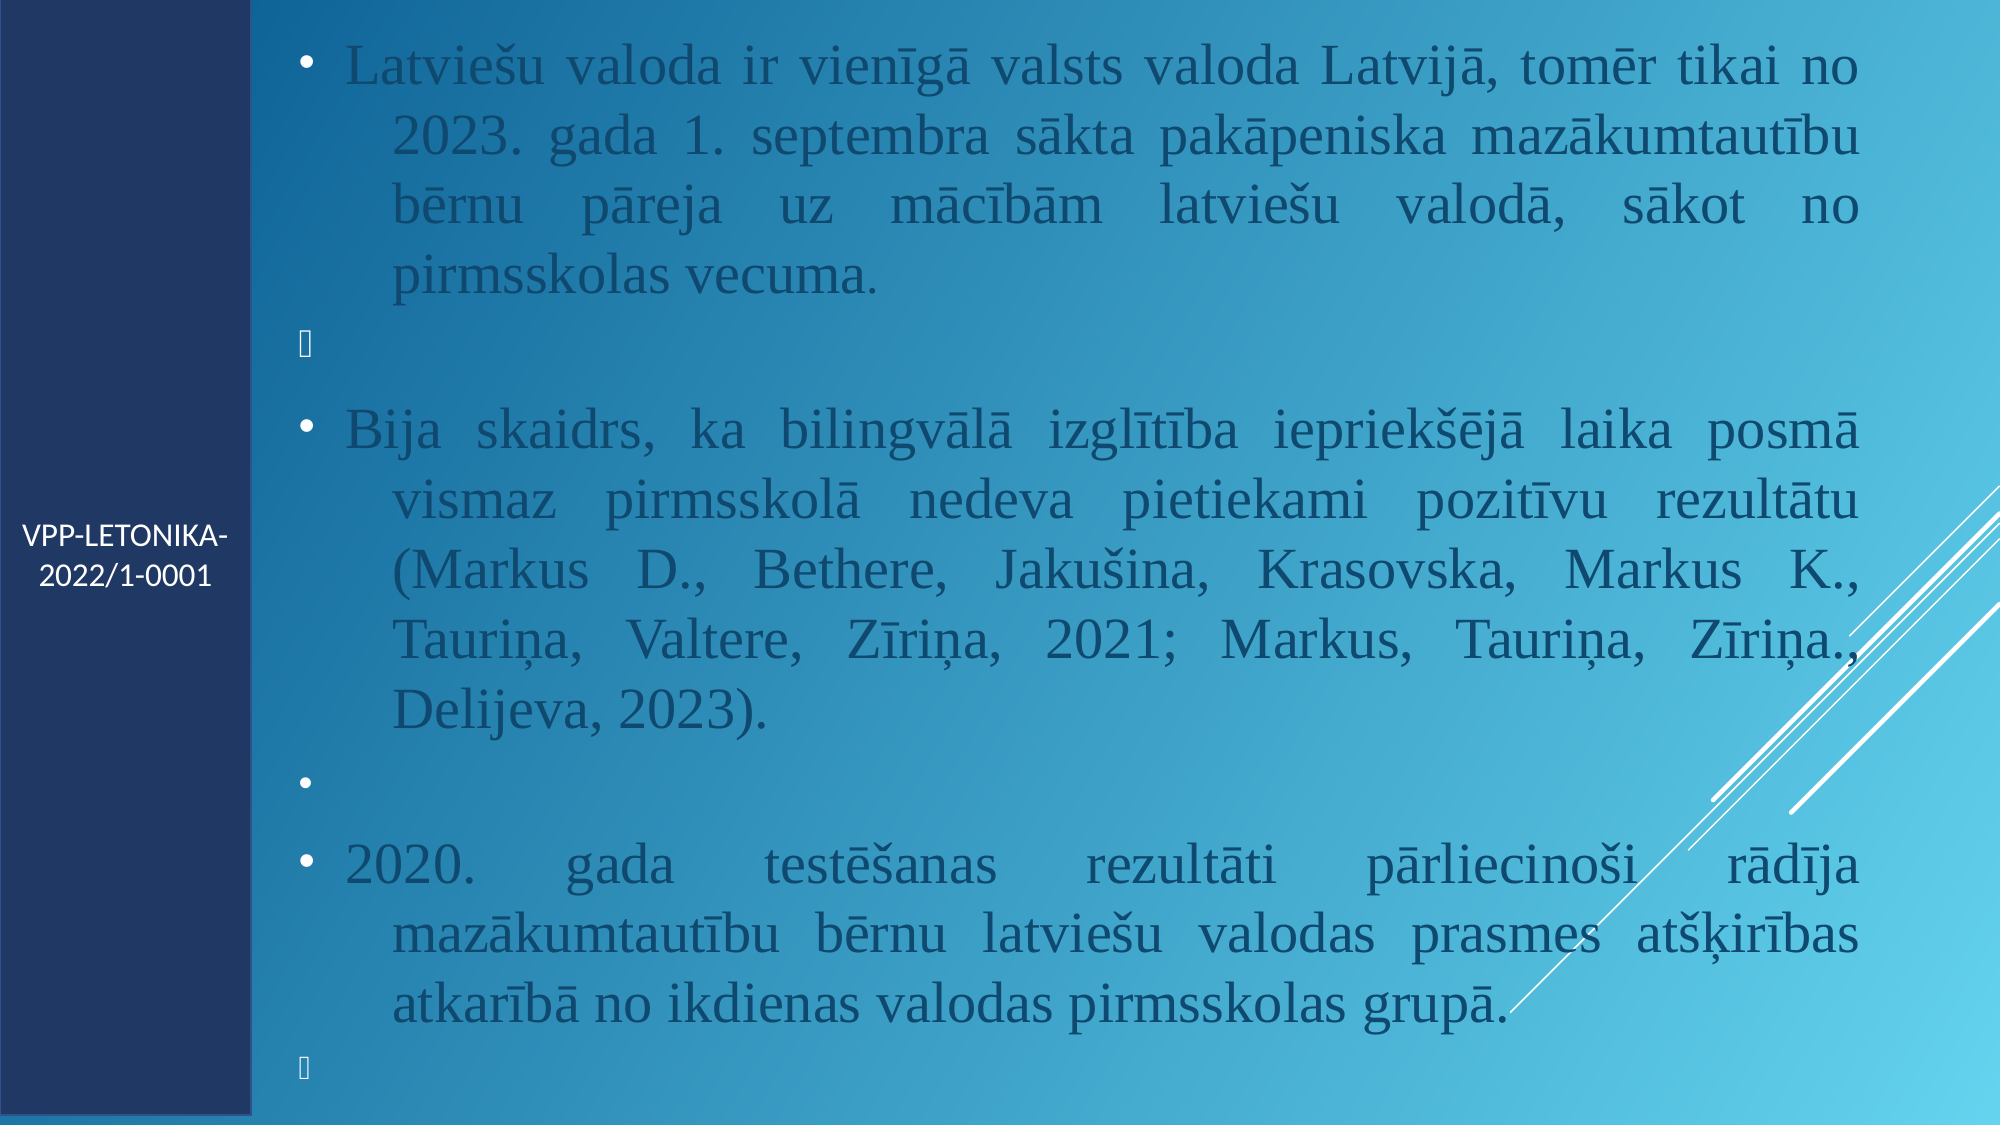

VPP-LETONIKA-2022/1-0001
# Latviešu valoda ir vienīgā valsts valoda Latvijā, tomēr tikai no 2023. gada 1. septembra sākta pakāpeniska mazākumtautību bērnu pāreja uz mācībām latviešu valodā, sākot no pirmsskolas vecuma.
Bija skaidrs, ka bilingvālā izglītība iepriekšējā laika posmā vismaz pirmsskolā nedeva pietiekami pozitīvu rezultātu (Markus D., Bethere, Jakušina, Krasovska, Markus K., Tauriņa, Valtere, Zīriņa, 2021; Markus, Tauriņa, Zīriņa., Delijeva, 2023).
2020. gada testēšanas rezultāti pārliecinoši rādīja mazākumtautību bērnu latviešu valodas prasmes atšķirības atkarībā no ikdienas valodas pirmsskolas grupā.